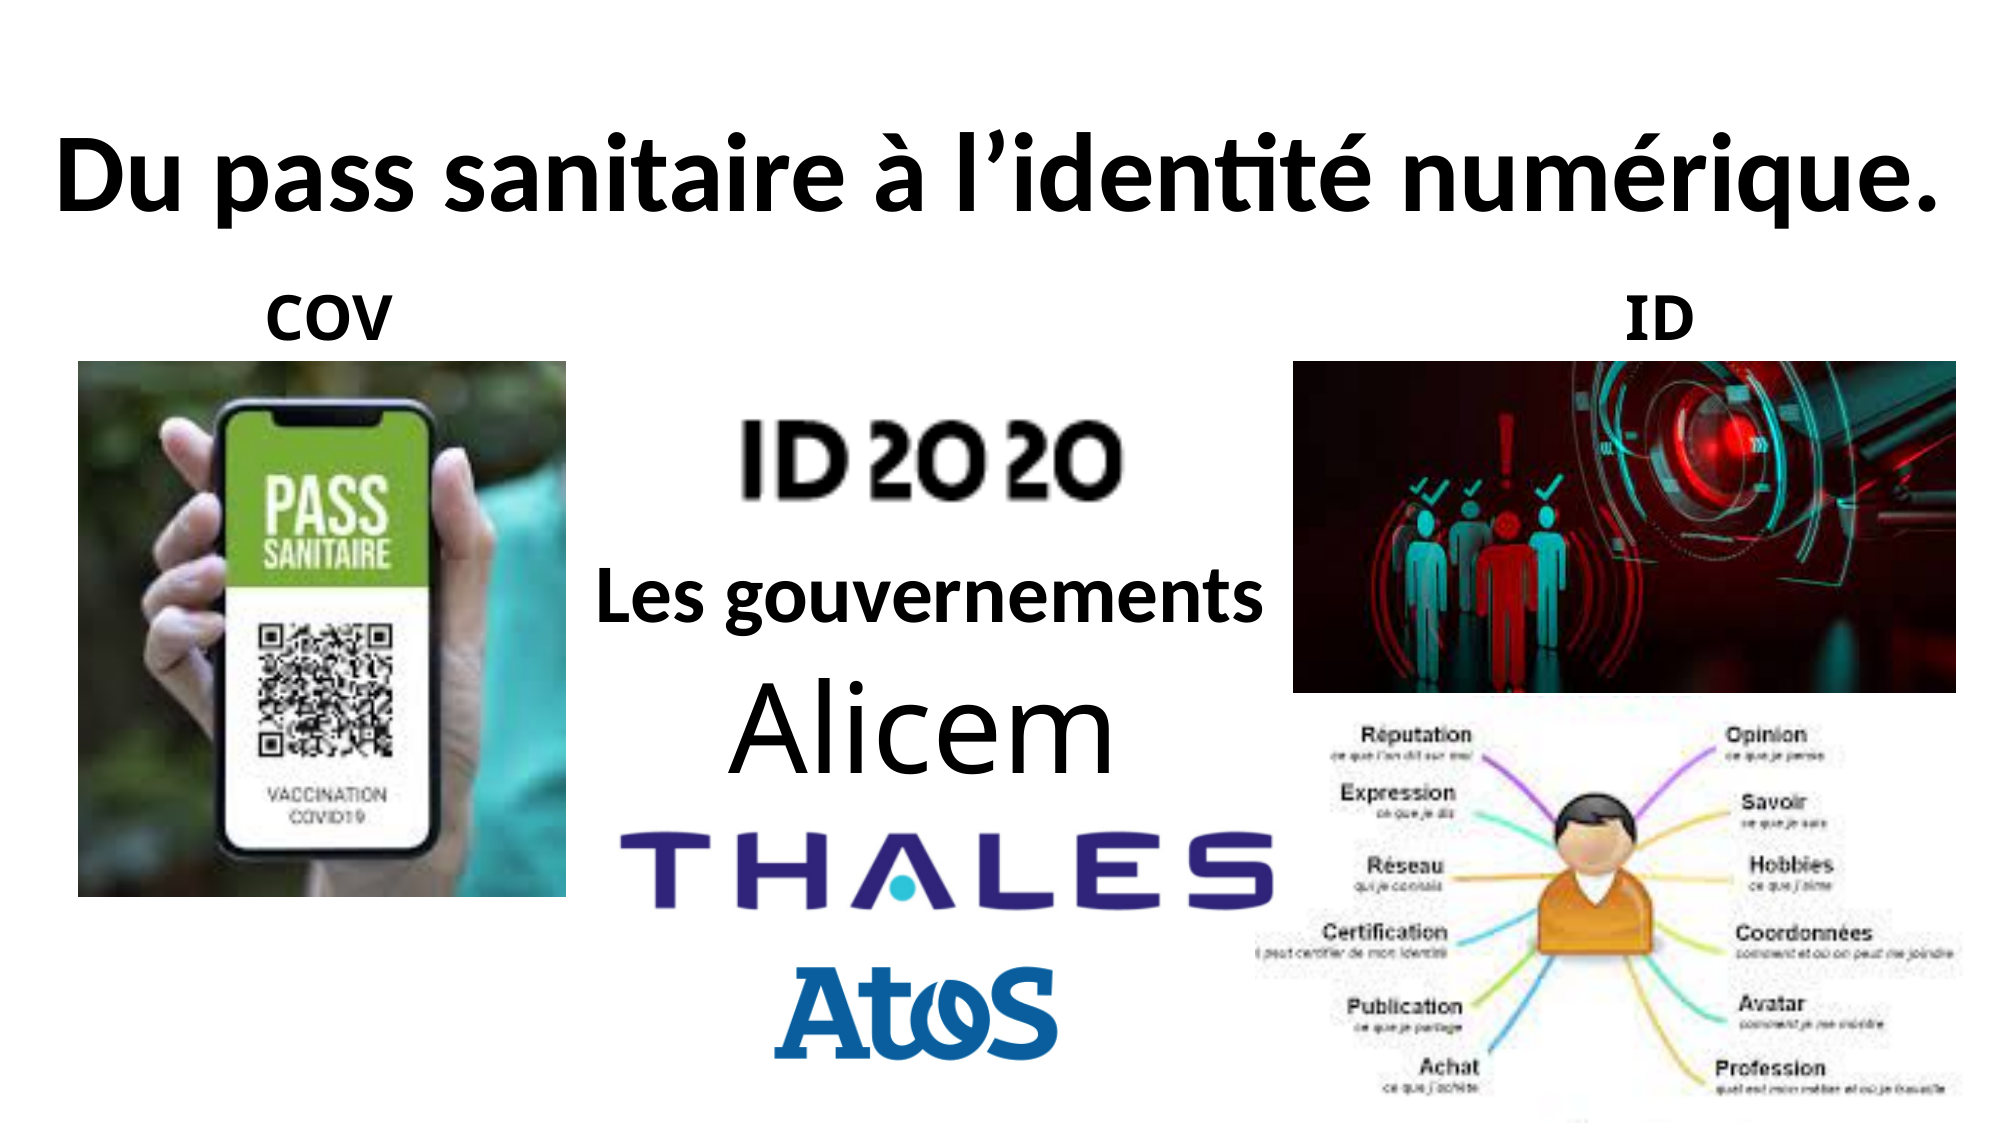

# Du pass sanitaire à l’identité numérique.
COV
ID
Les gouvernements
Alicem